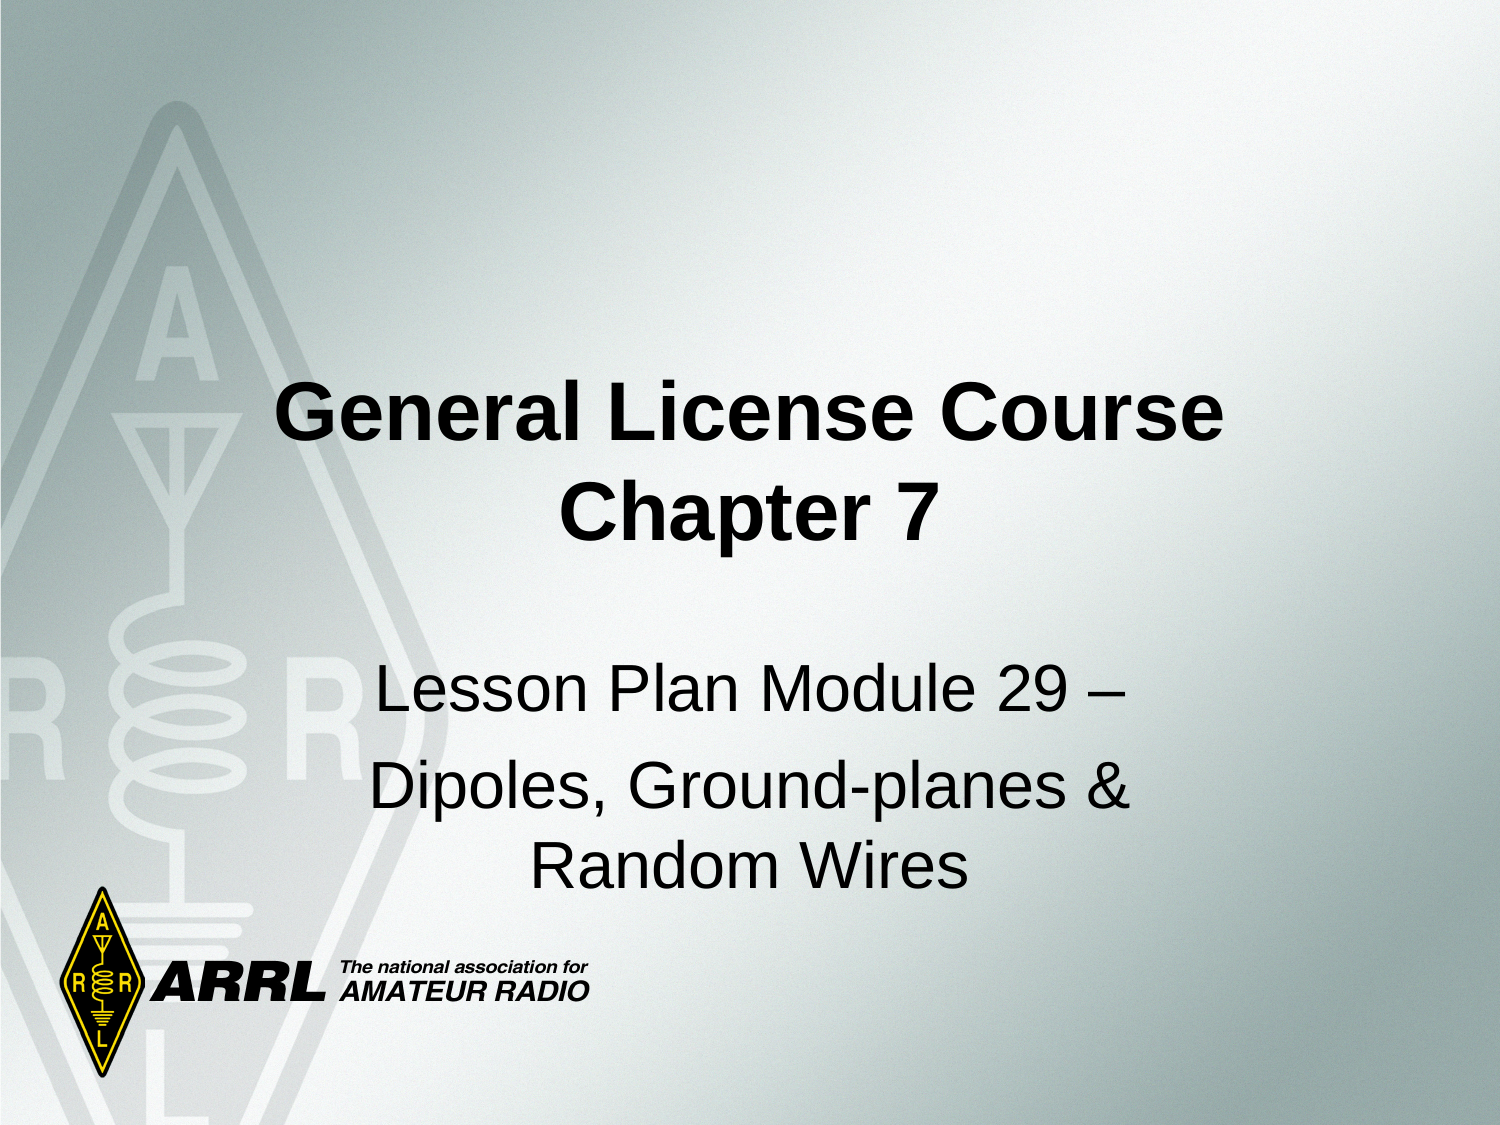

# General License Course Chapter 7
Lesson Plan Module 29 –
Dipoles, Ground-planes & Random Wires